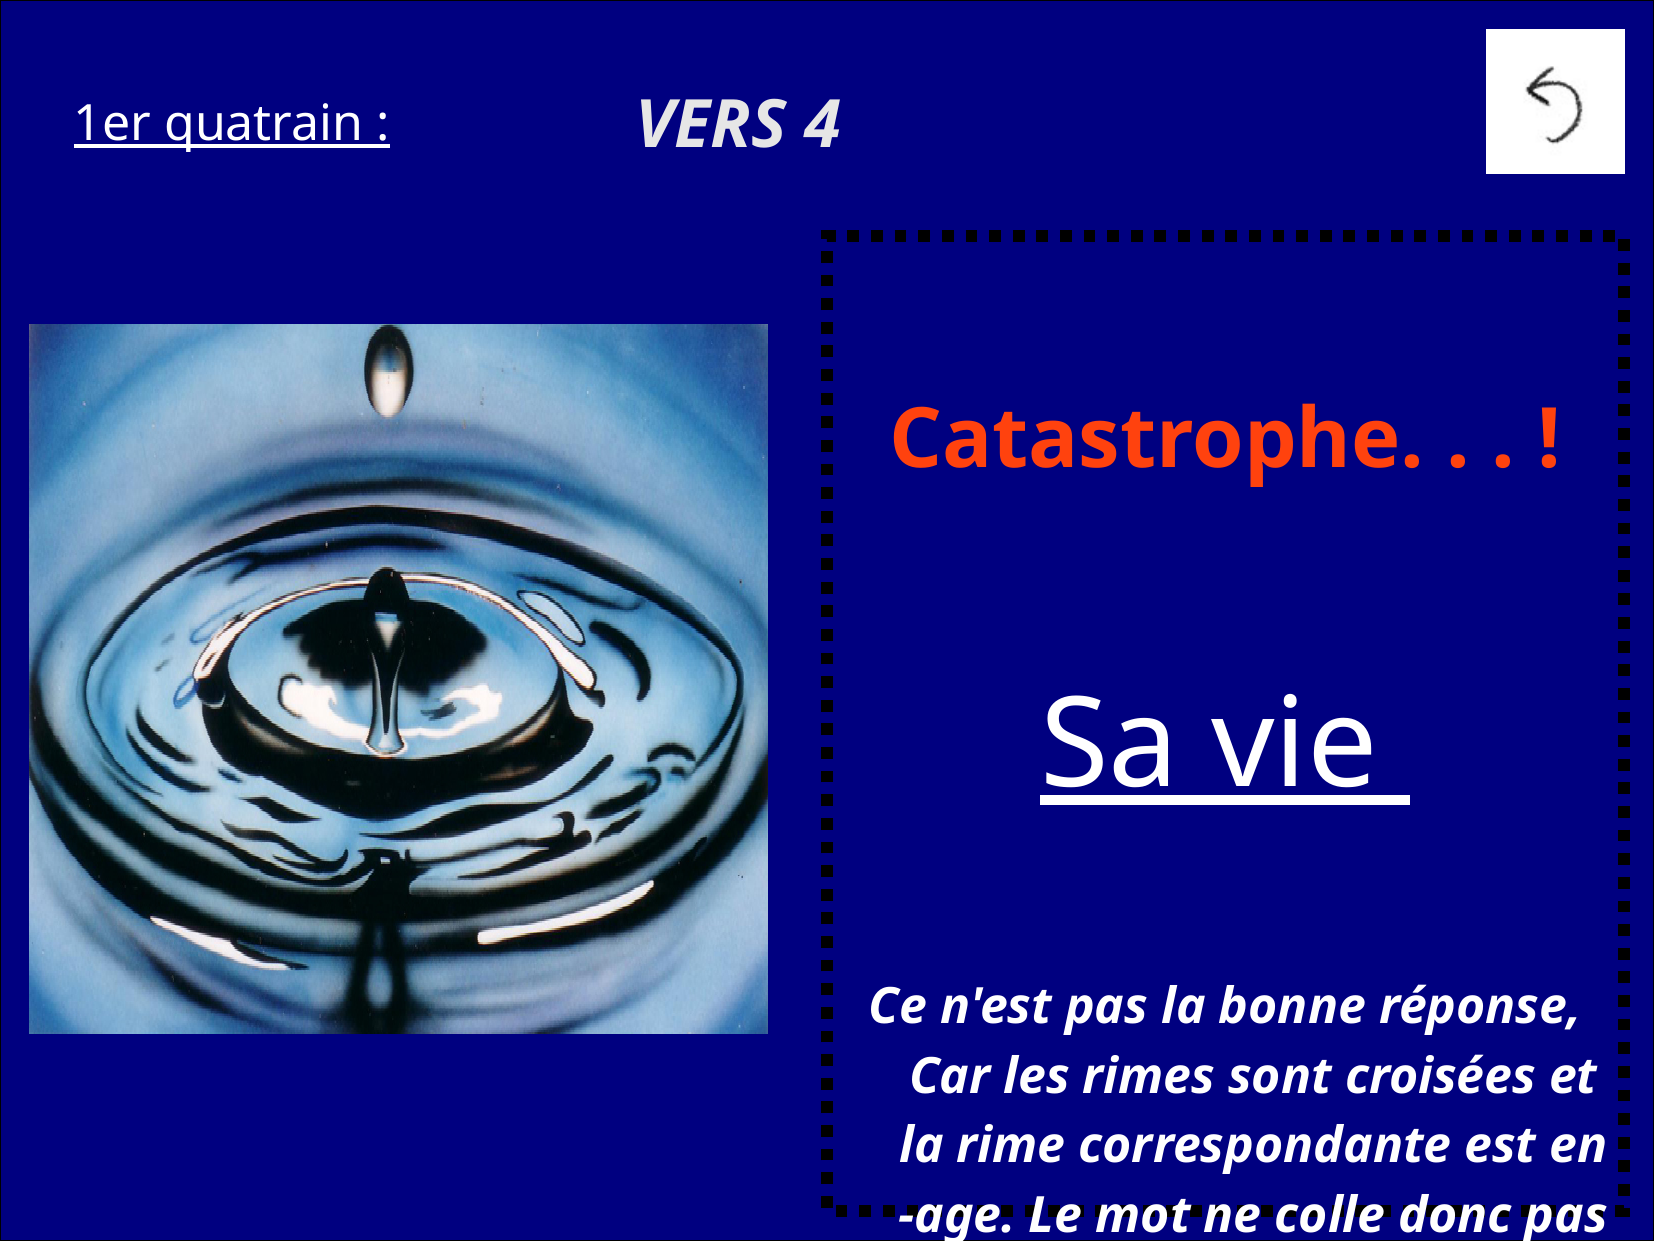

VERS 4
1er quatrain :
# Catastrophe. . . !
Sa vie
Ce n'est pas la bonne réponse, Car les rimes sont croisées et la rime correspondante est en -age. Le mot ne colle donc pas dans la phrase.